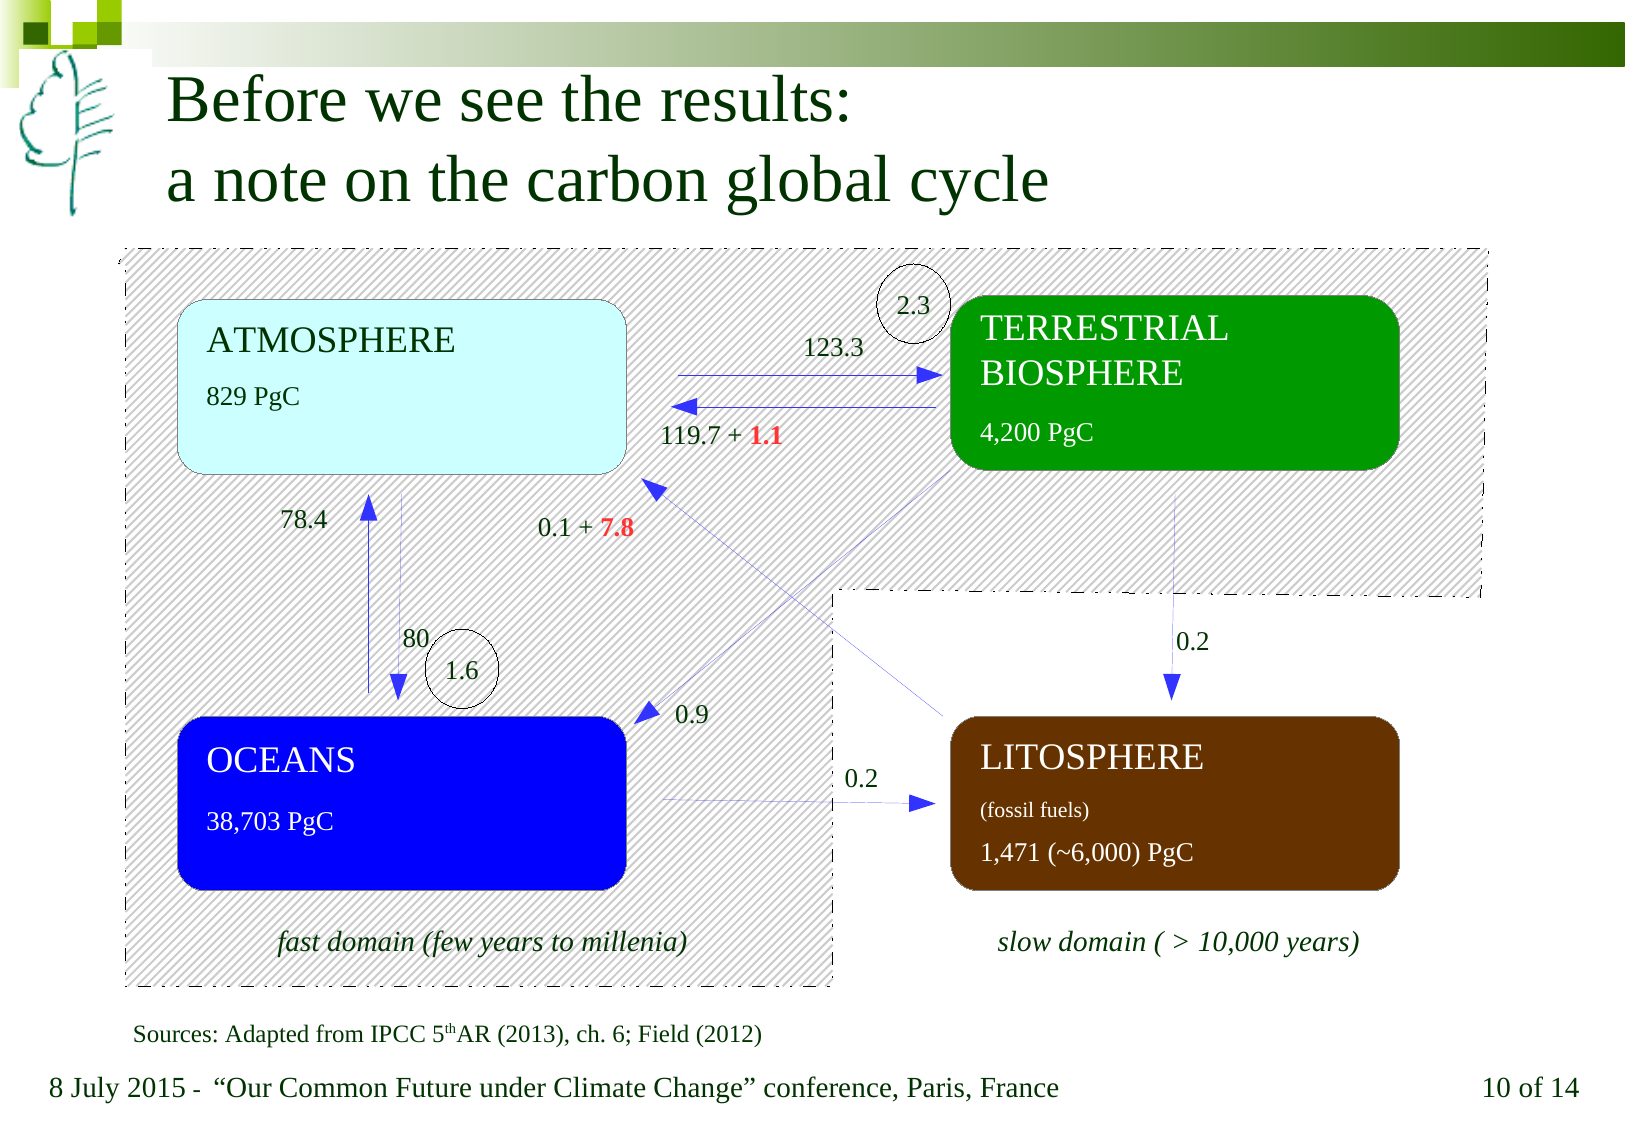

# Before we see the results: a note on the carbon global cycle
2.3
TERRESTRIAL
BIOSPHERE
4,200 PgC
ATMOSPHERE
829 PgC
123.3
119.7 + 1.1
78.4
0.1 + 7.8
80
0.2
1.6
0.9
OCEANS
38,703 PgC
LITOSPHERE
(fossil fuels)
1,471 (~6,000) PgC
0.2
fast domain (few years to millenia)
slow domain ( > 10,000 years)
Sources: Adapted from IPCC 5thAR (2013), ch. 6; Field (2012)